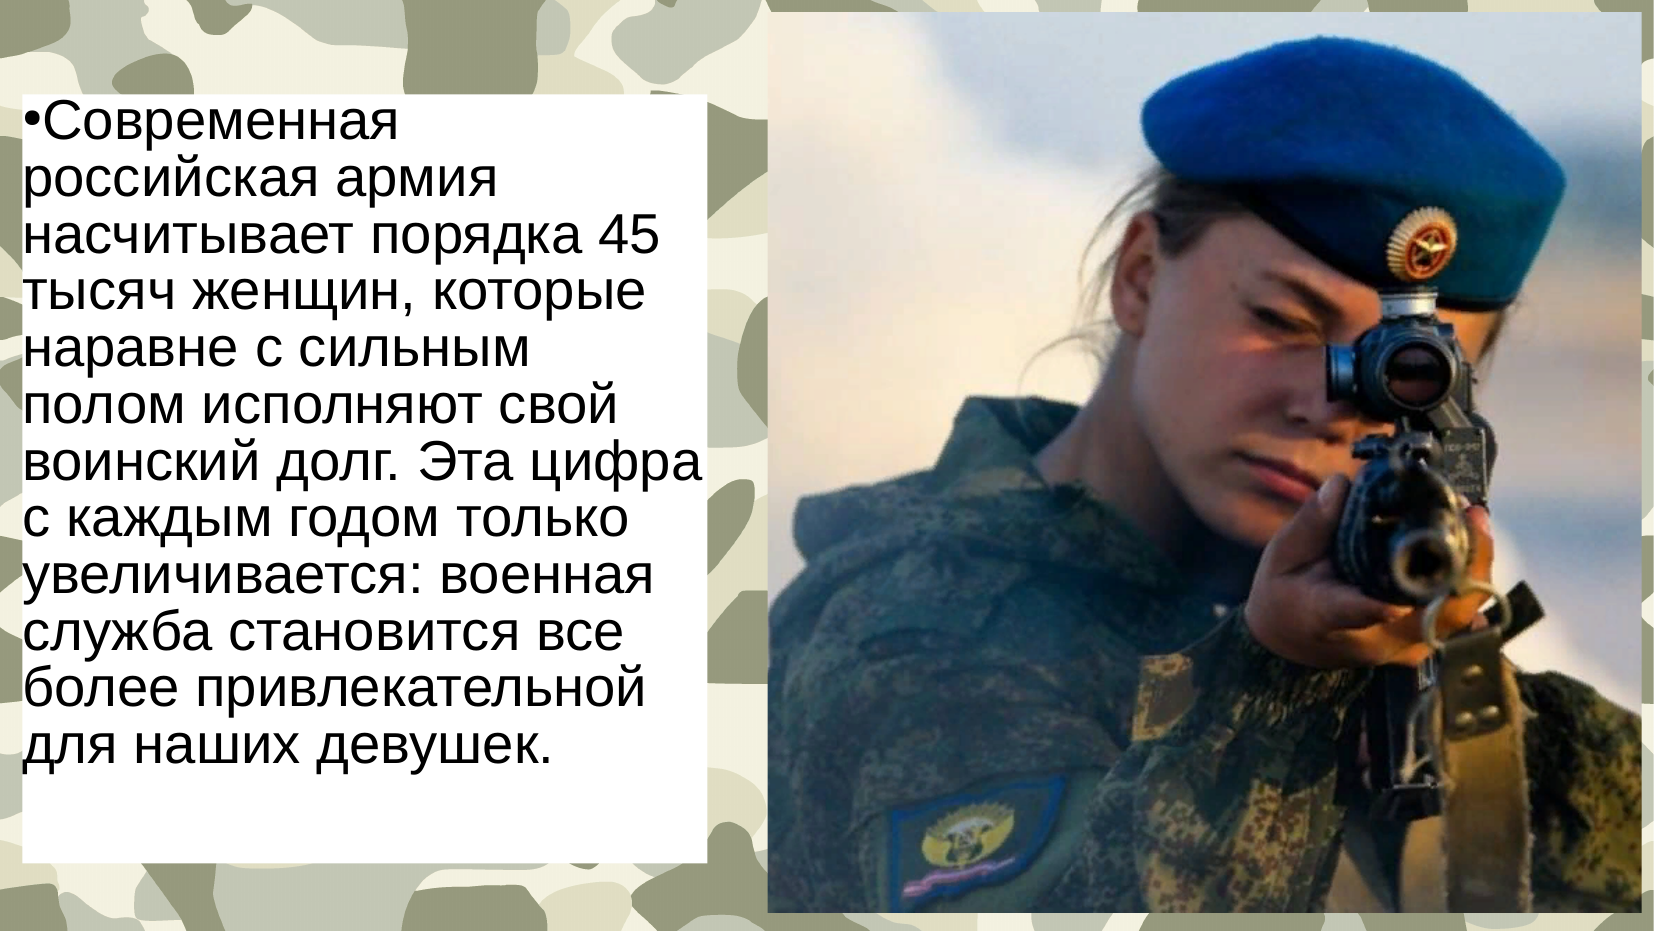

#
Современная российская армия насчитывает порядка 45 тысяч женщин, которые наравне с сильным полом исполняют свой воинский долг. Эта цифра с каждым годом только увеличивается: военная служба становится все более привлекательной для наших девушек.